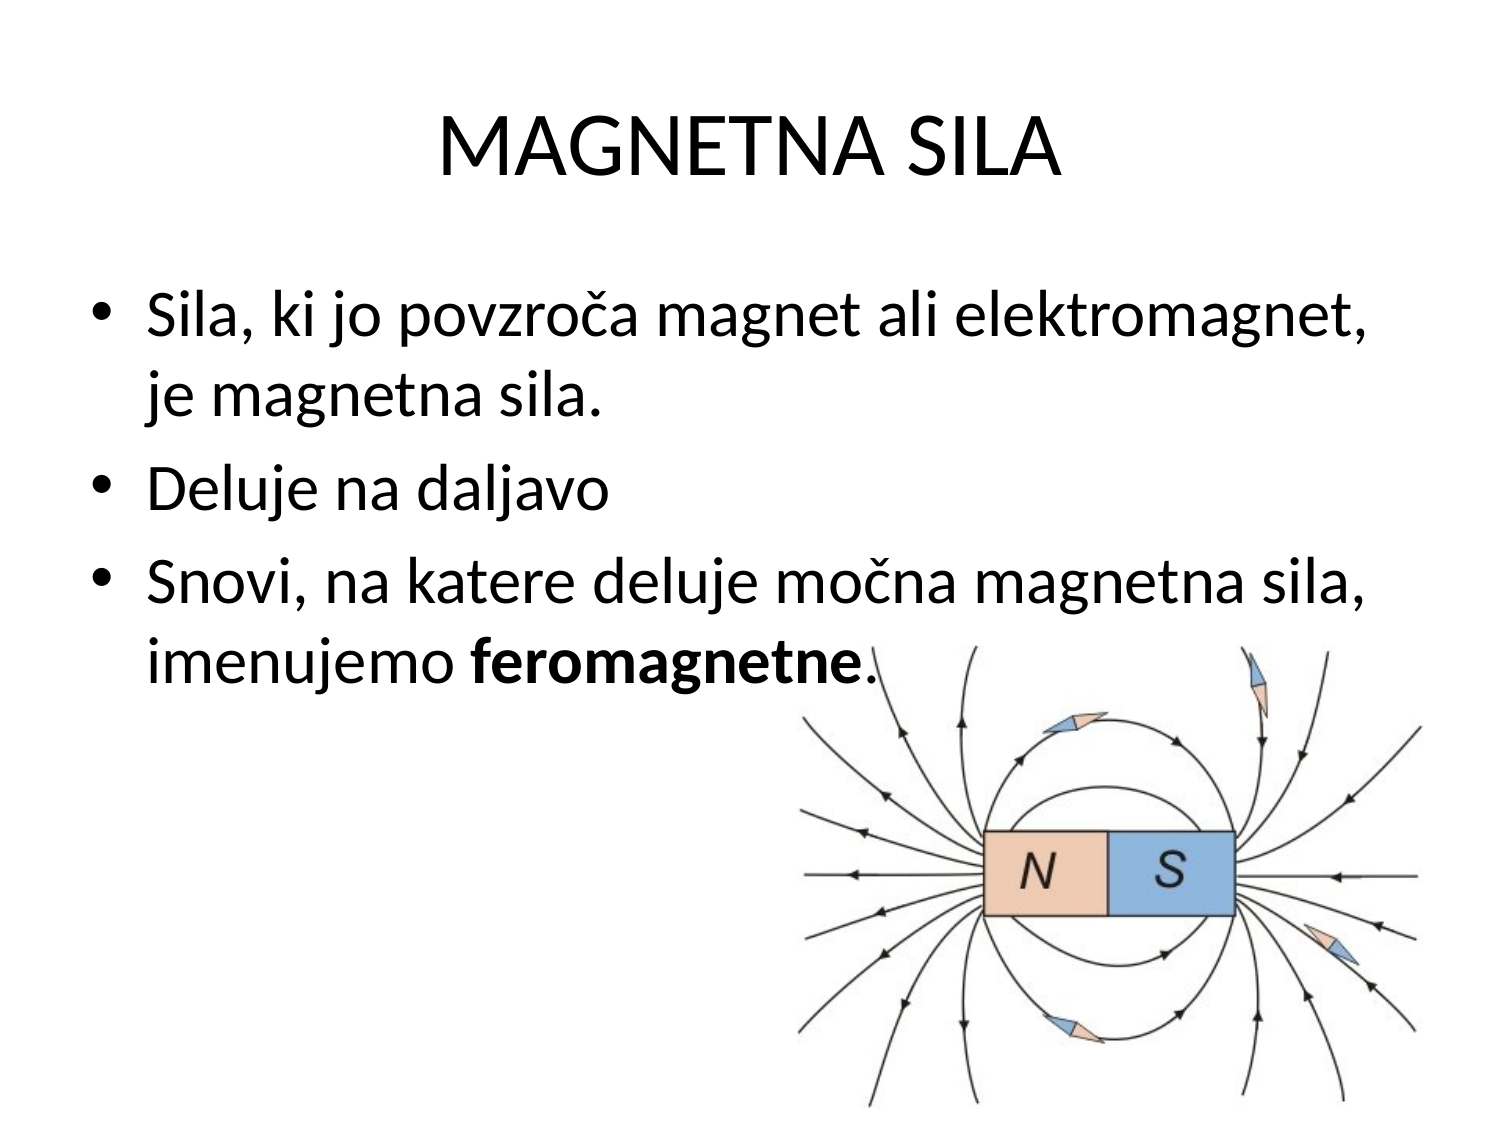

# MAGNETNA SILA
Sila, ki jo povzroča magnet ali elektromagnet, je magnetna sila.
Deluje na daljavo
Snovi, na katere deluje močna magnetna sila, imenujemo feromagnetne.